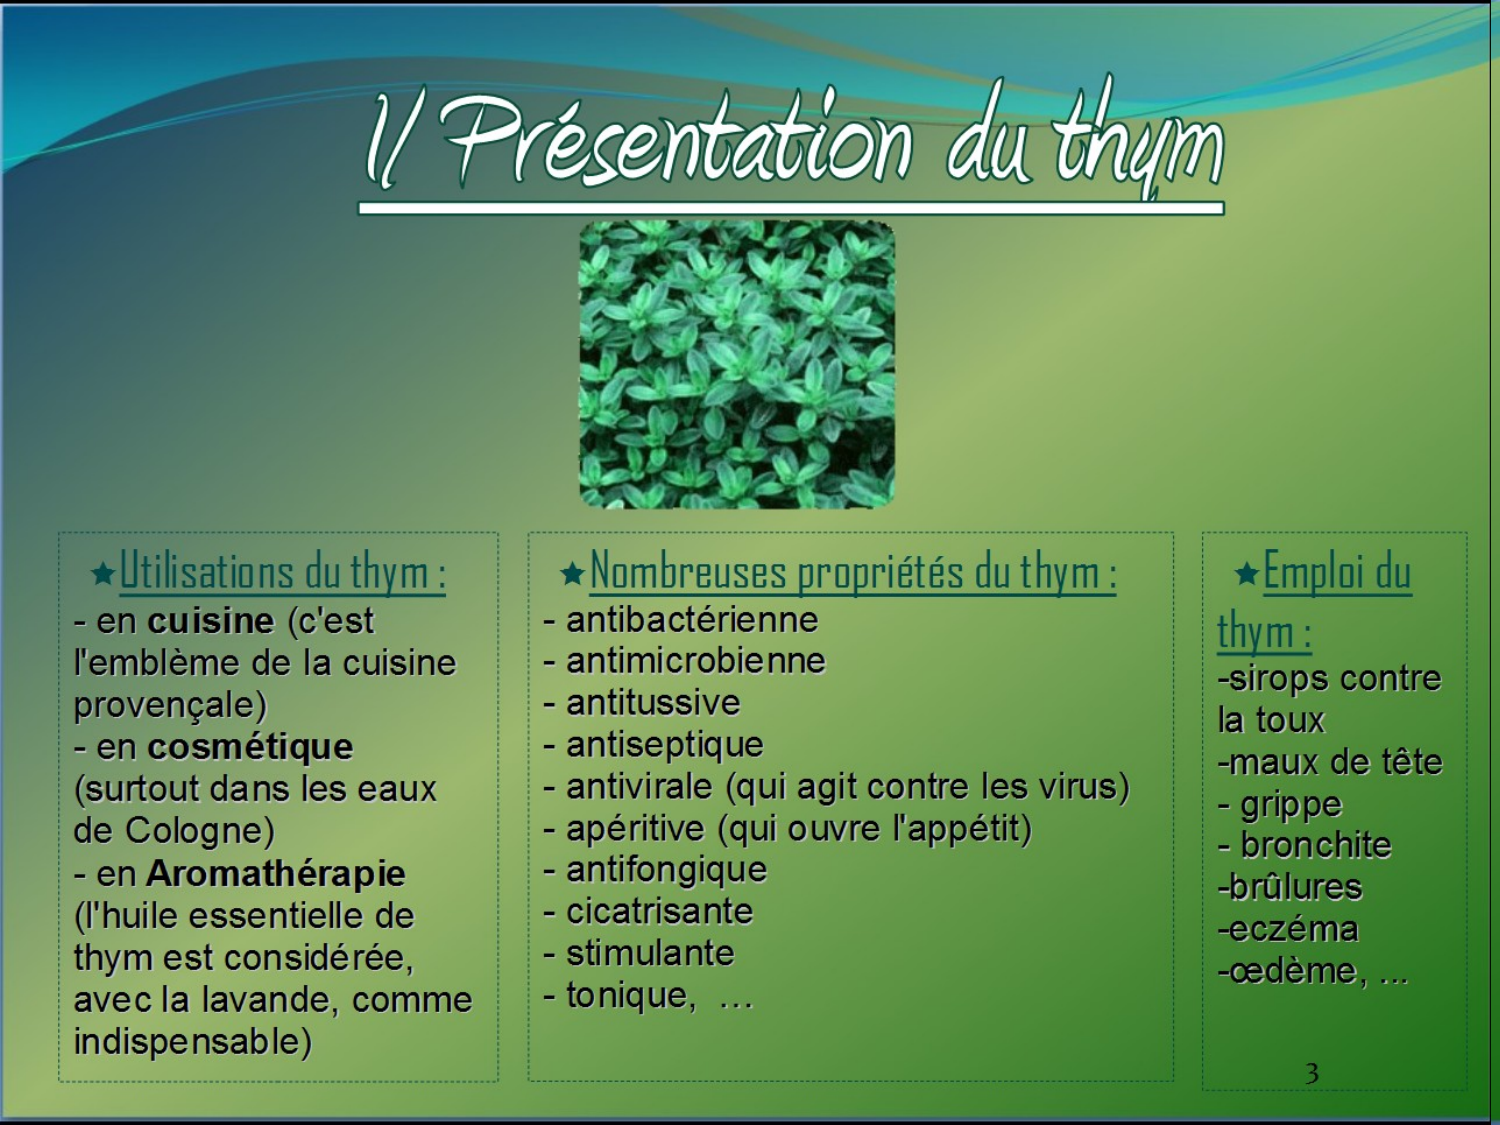

# I/ Présentation du thym
Utilisations du thym :
- en cuisine (c'est l'emblème de la cuisine provençale)
- en cosmétique (surtout dans les eaux de Cologne)
- en Aromathérapie (l'huile essentielle de thym est considérée, avec la lavande, comme indispensable)
Nombreuses propriétés du thym :
- antibactérienne
- antimicrobienne
- antitussive
- antiseptique
- antivirale (qui agit contre les virus)
- apéritive (qui ouvre l'appétit)
- antifongique
- cicatrisante
- stimulante
- tonique, …
Emploi du thym :
-sirops contre la toux
-maux de tête
- grippe
- bronchite -brûlures -eczéma -œdème, ...
3